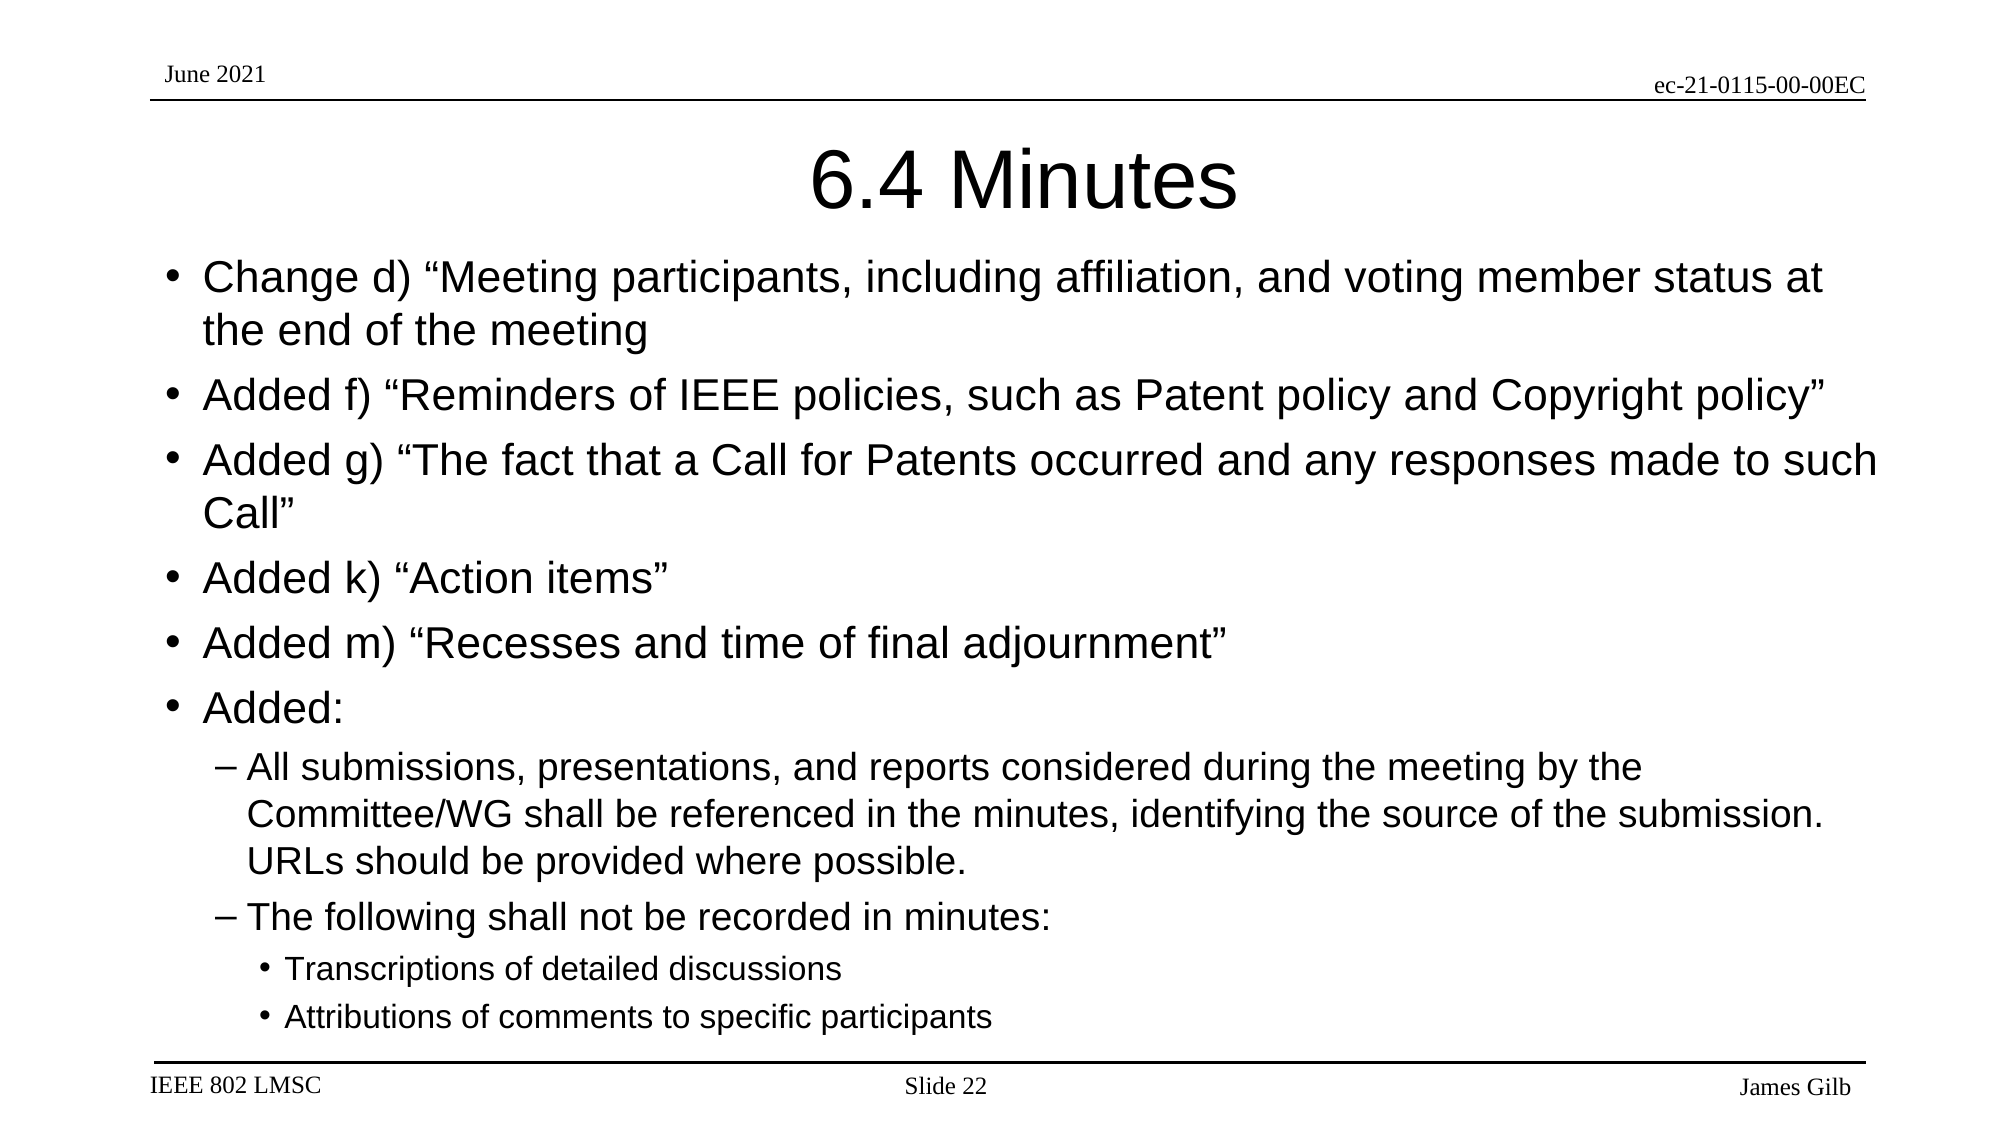

# 6.4 Minutes
Change d) “Meeting participants, including affiliation, and voting member status at the end of the meeting
Added f) “Reminders of IEEE policies, such as Patent policy and Copyright policy”
Added g) “The fact that a Call for Patents occurred and any responses made to such Call”
Added k) “Action items”
Added m) “Recesses and time of final adjournment”
Added:
All submissions, presentations, and reports considered during the meeting by the Committee/WG shall be referenced in the minutes, identifying the source of the submission. URLs should be provided where possible.
The following shall not be recorded in minutes:
Transcriptions of detailed discussions
Attributions of comments to specific participants
22